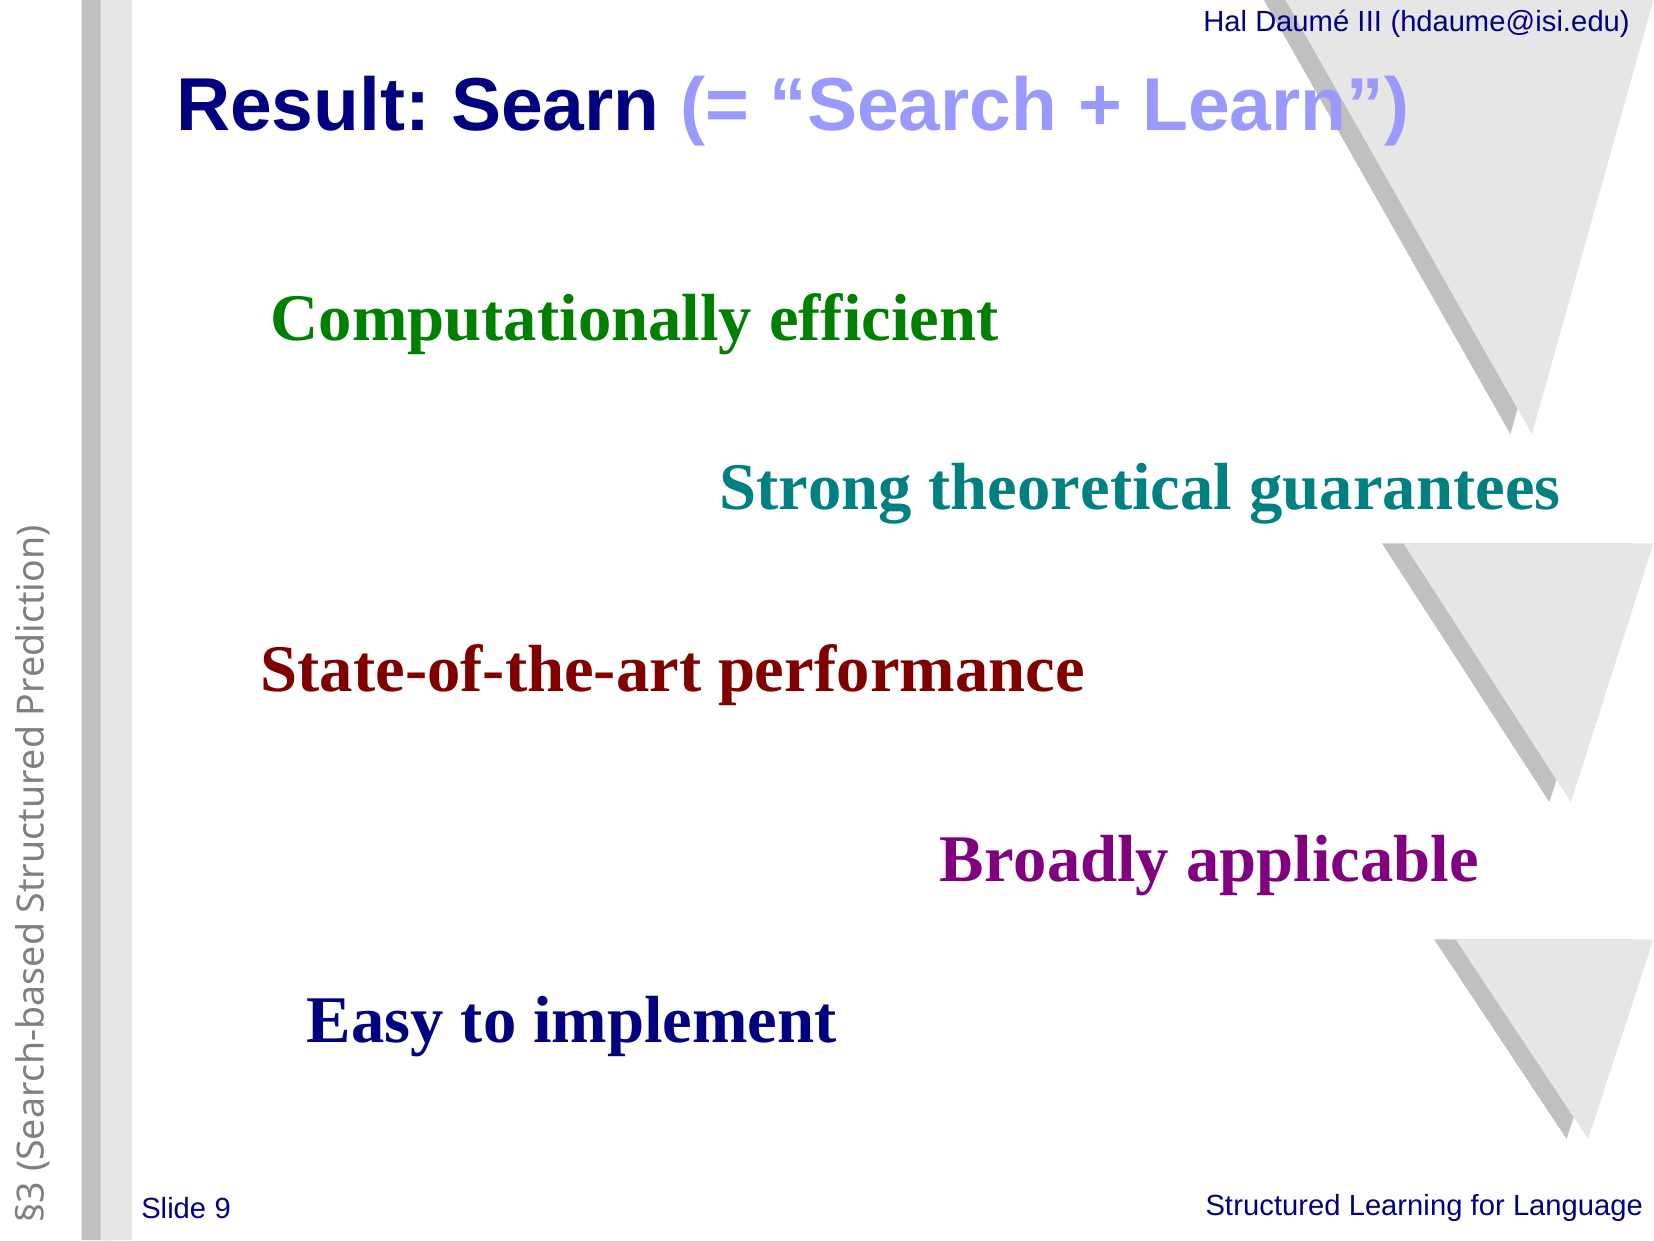

# Result: Searn (= “Search + Learn”)
Computationally efficient
Strong theoretical guarantees
State-of-the-art performance
Broadly applicable
§3 (Search-based Structured Prediction)
Easy to implement